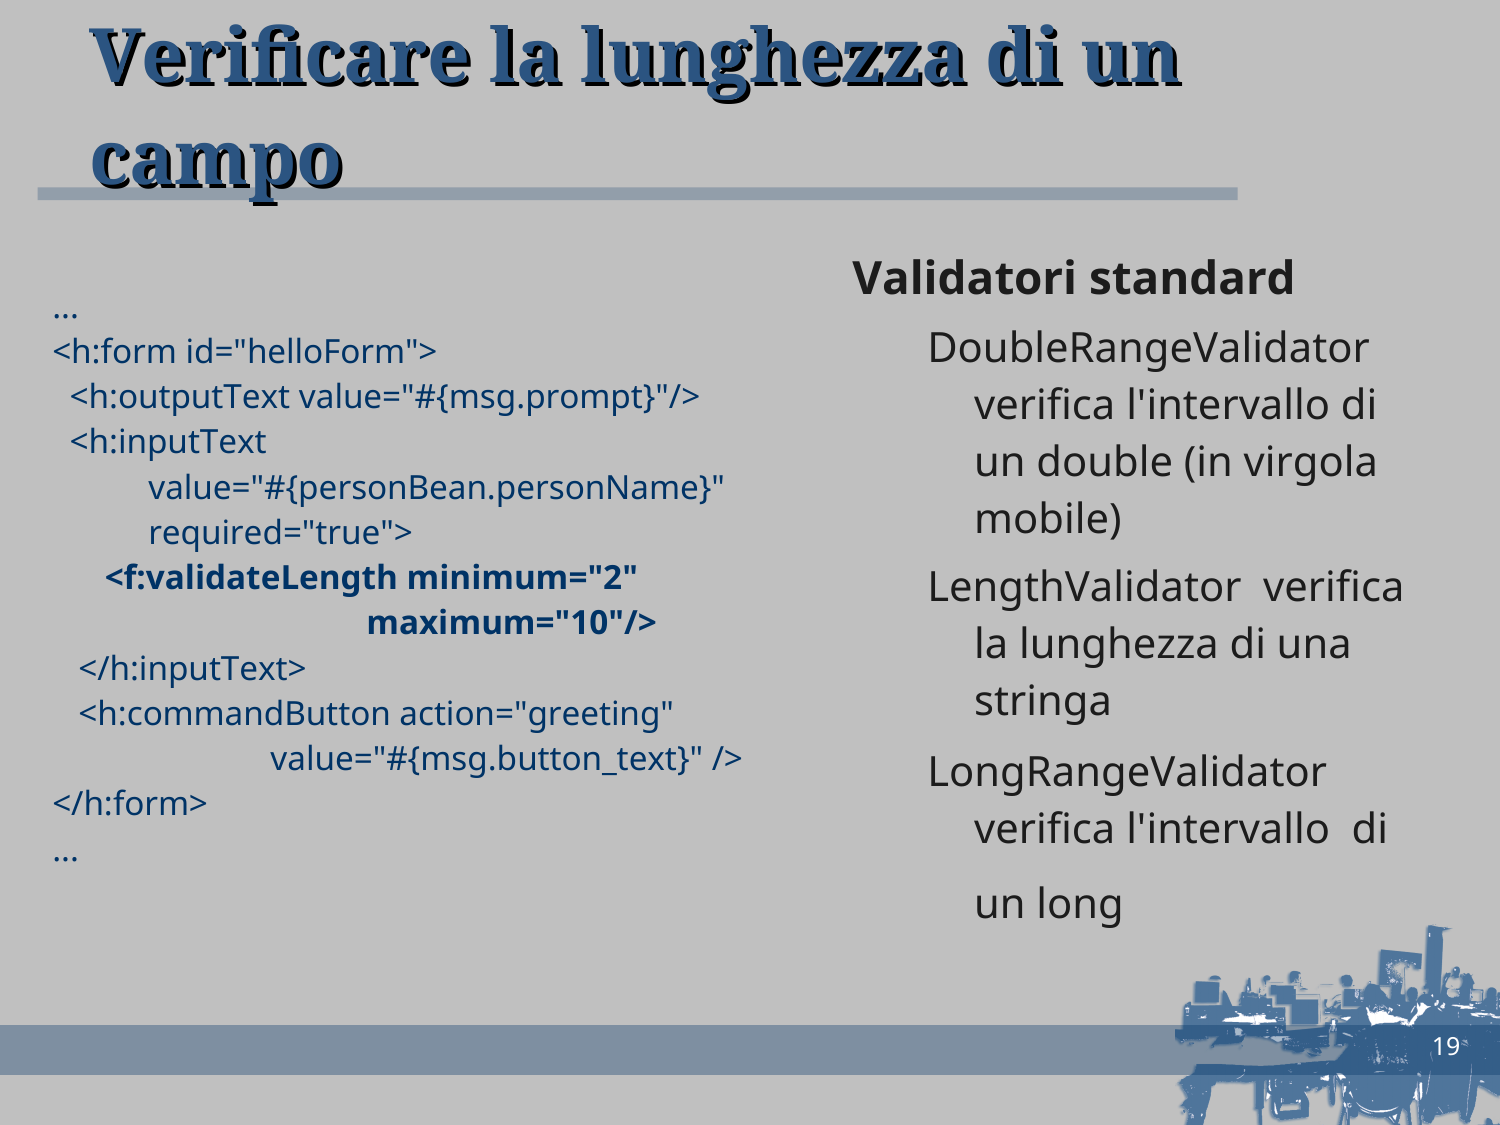

# Verificare la lunghezza di un campo
Validatori standard
DoubleRangeValidator verifica l'intervallo di un double (in virgola mobile)
LengthValidator verifica la lunghezza di una stringa
LongRangeValidator verifica l'intervallo di un long
...
<h:form id="helloForm">
 <h:outputText value="#{msg.prompt}"/>
 <h:inputText
 value="#{personBean.personName}"
 required="true">
 <f:validateLength minimum="2"
 maximum="10"/>
 </h:inputText>
 <h:commandButton action="greeting"
 value="#{msg.button_text}" />
</h:form>
...